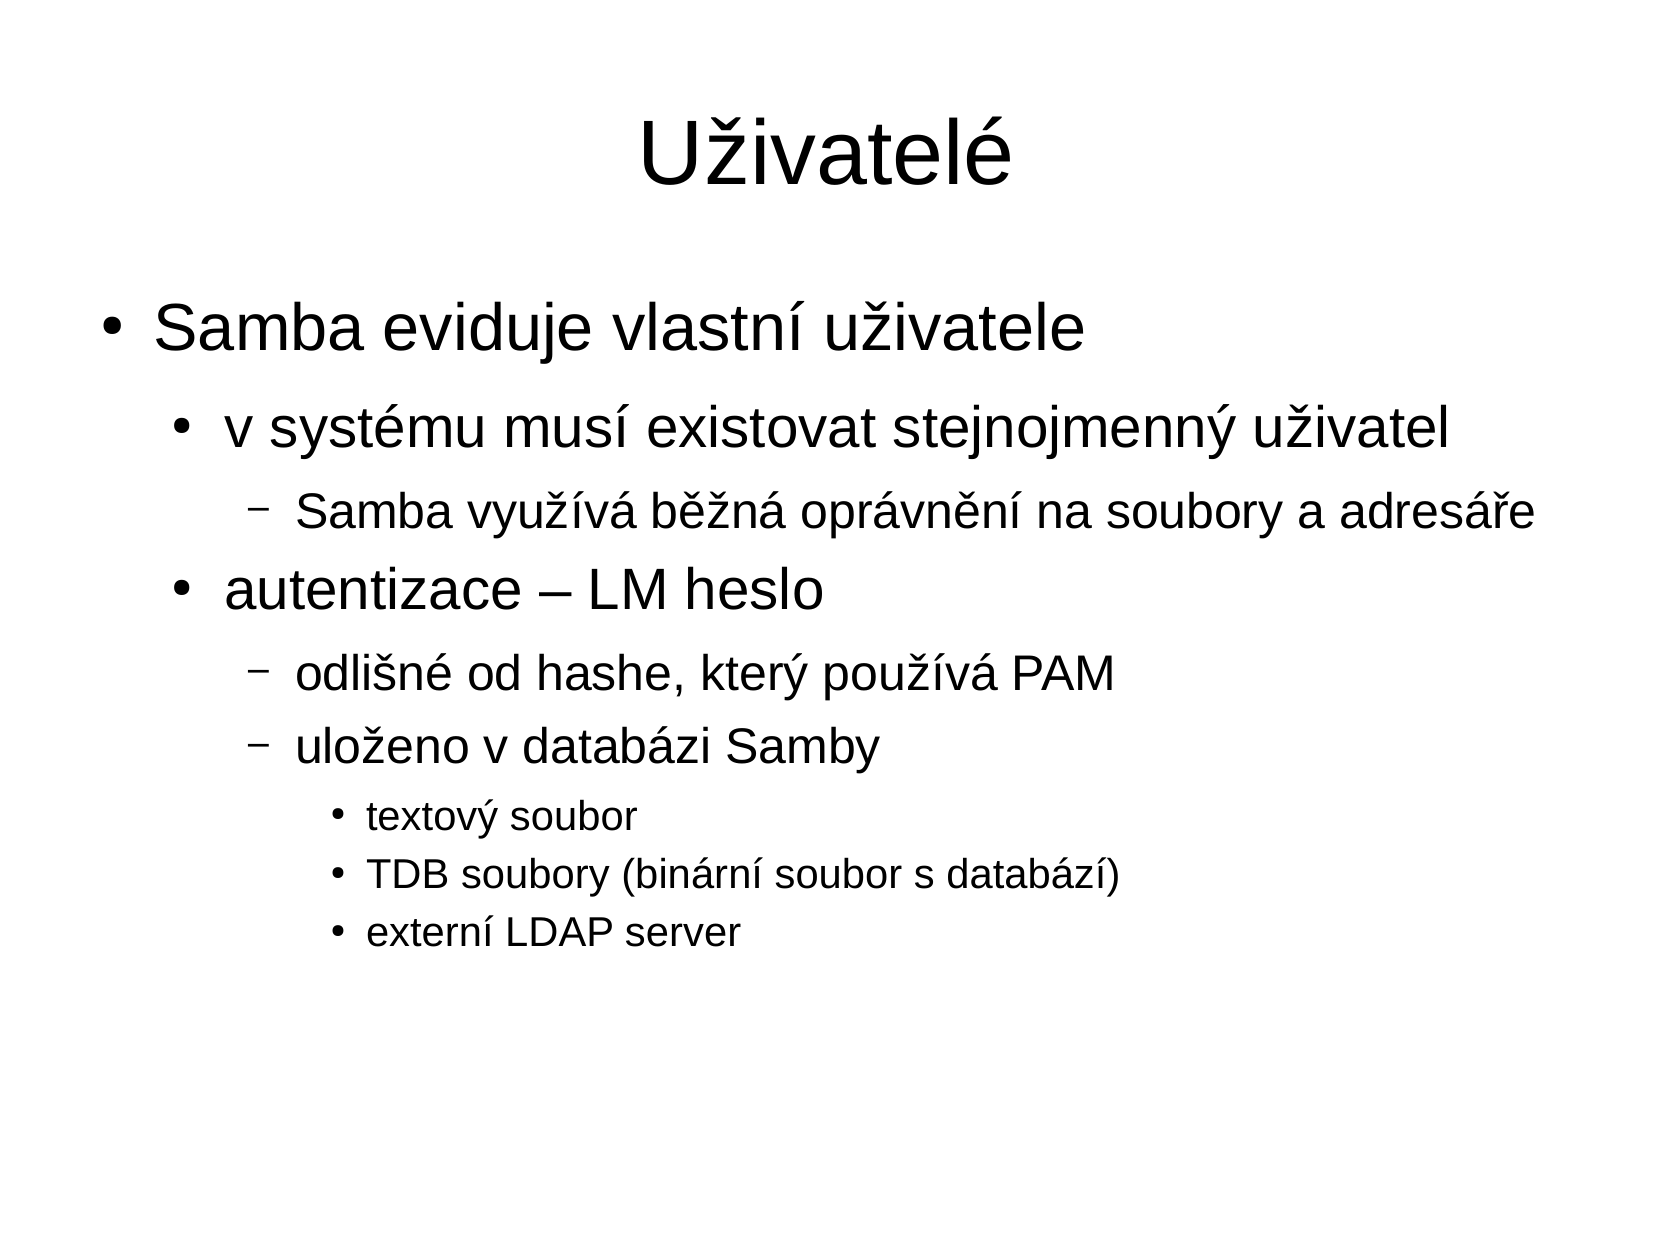

# Uživatelé
Samba eviduje vlastní uživatele
v systému musí existovat stejnojmenný uživatel
Samba využívá běžná oprávnění na soubory a adresáře
autentizace – LM heslo
odlišné od hashe, který používá PAM
uloženo v databázi Samby
textový soubor
TDB soubory (binární soubor s databází)
externí LDAP server